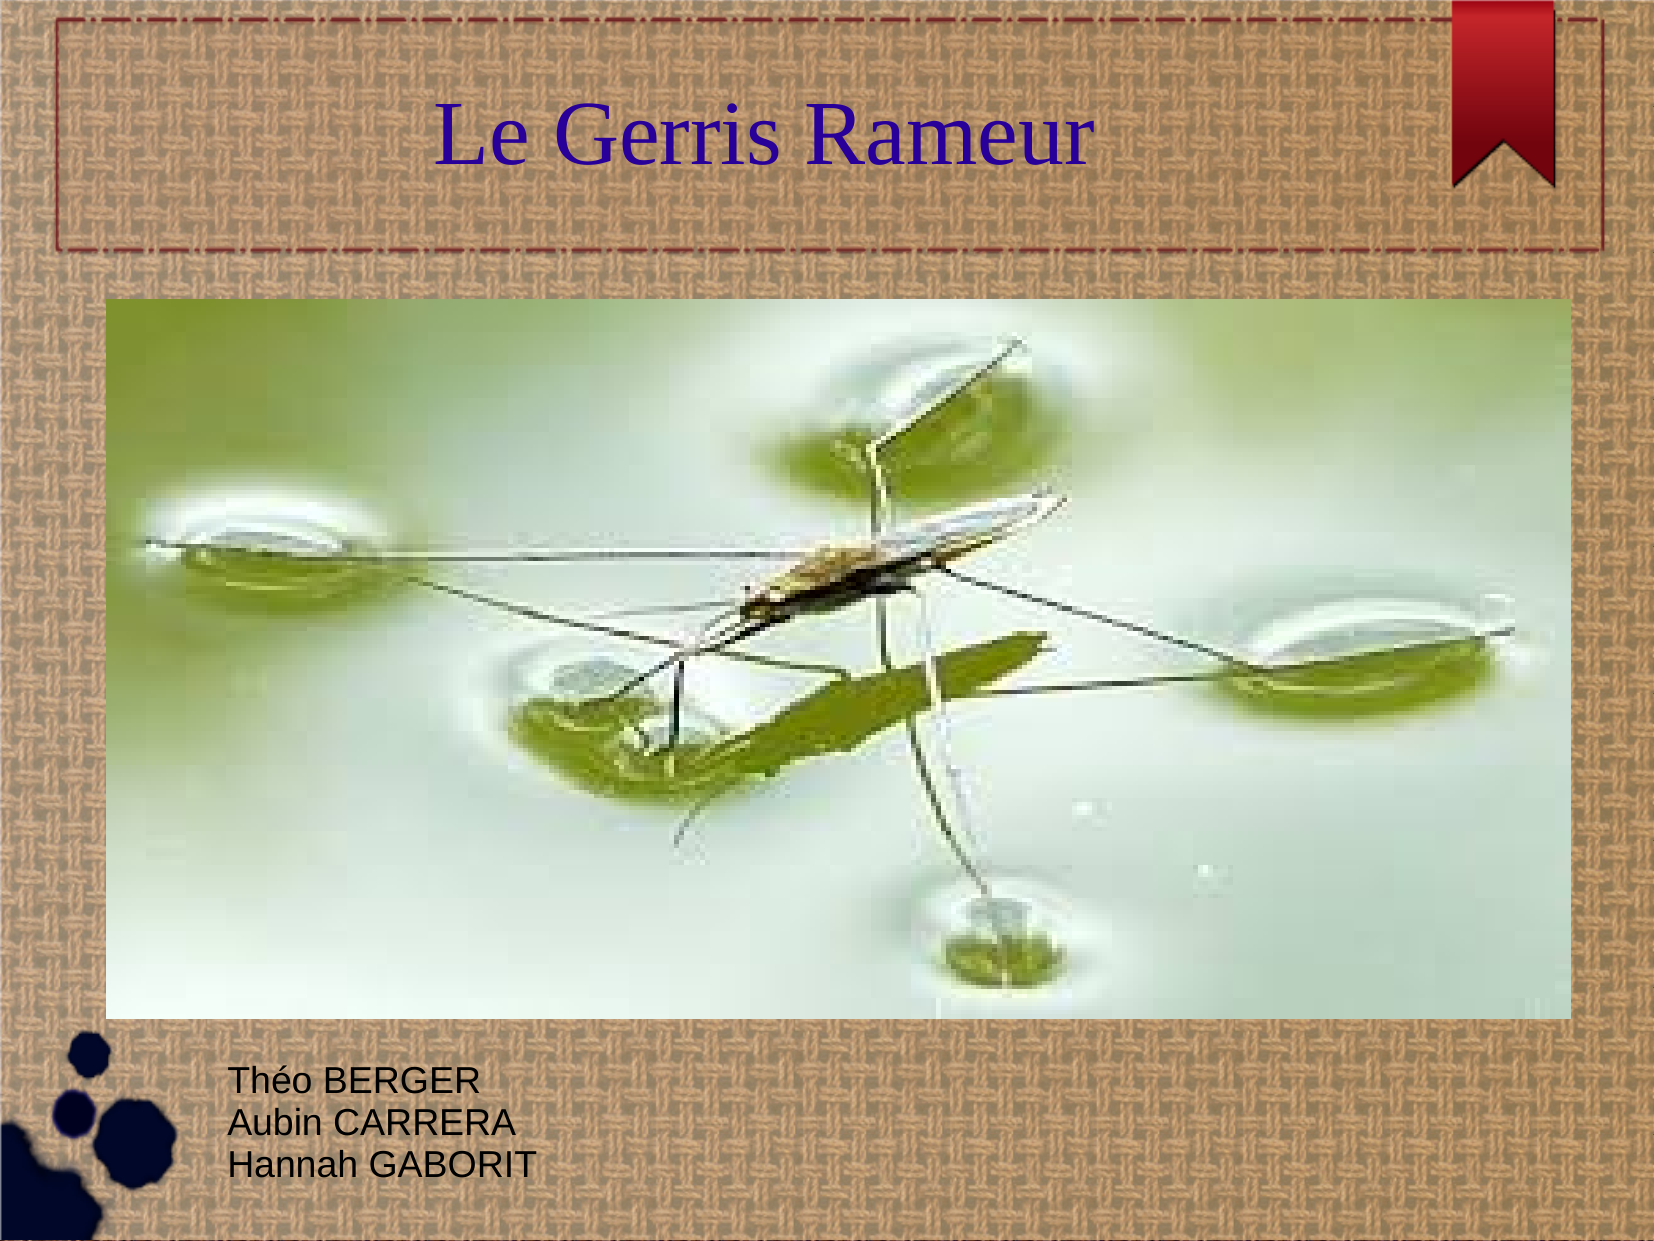

# Le Gerris Rameur
Théo BERGER
Aubin CARRERA
Hannah GABORIT